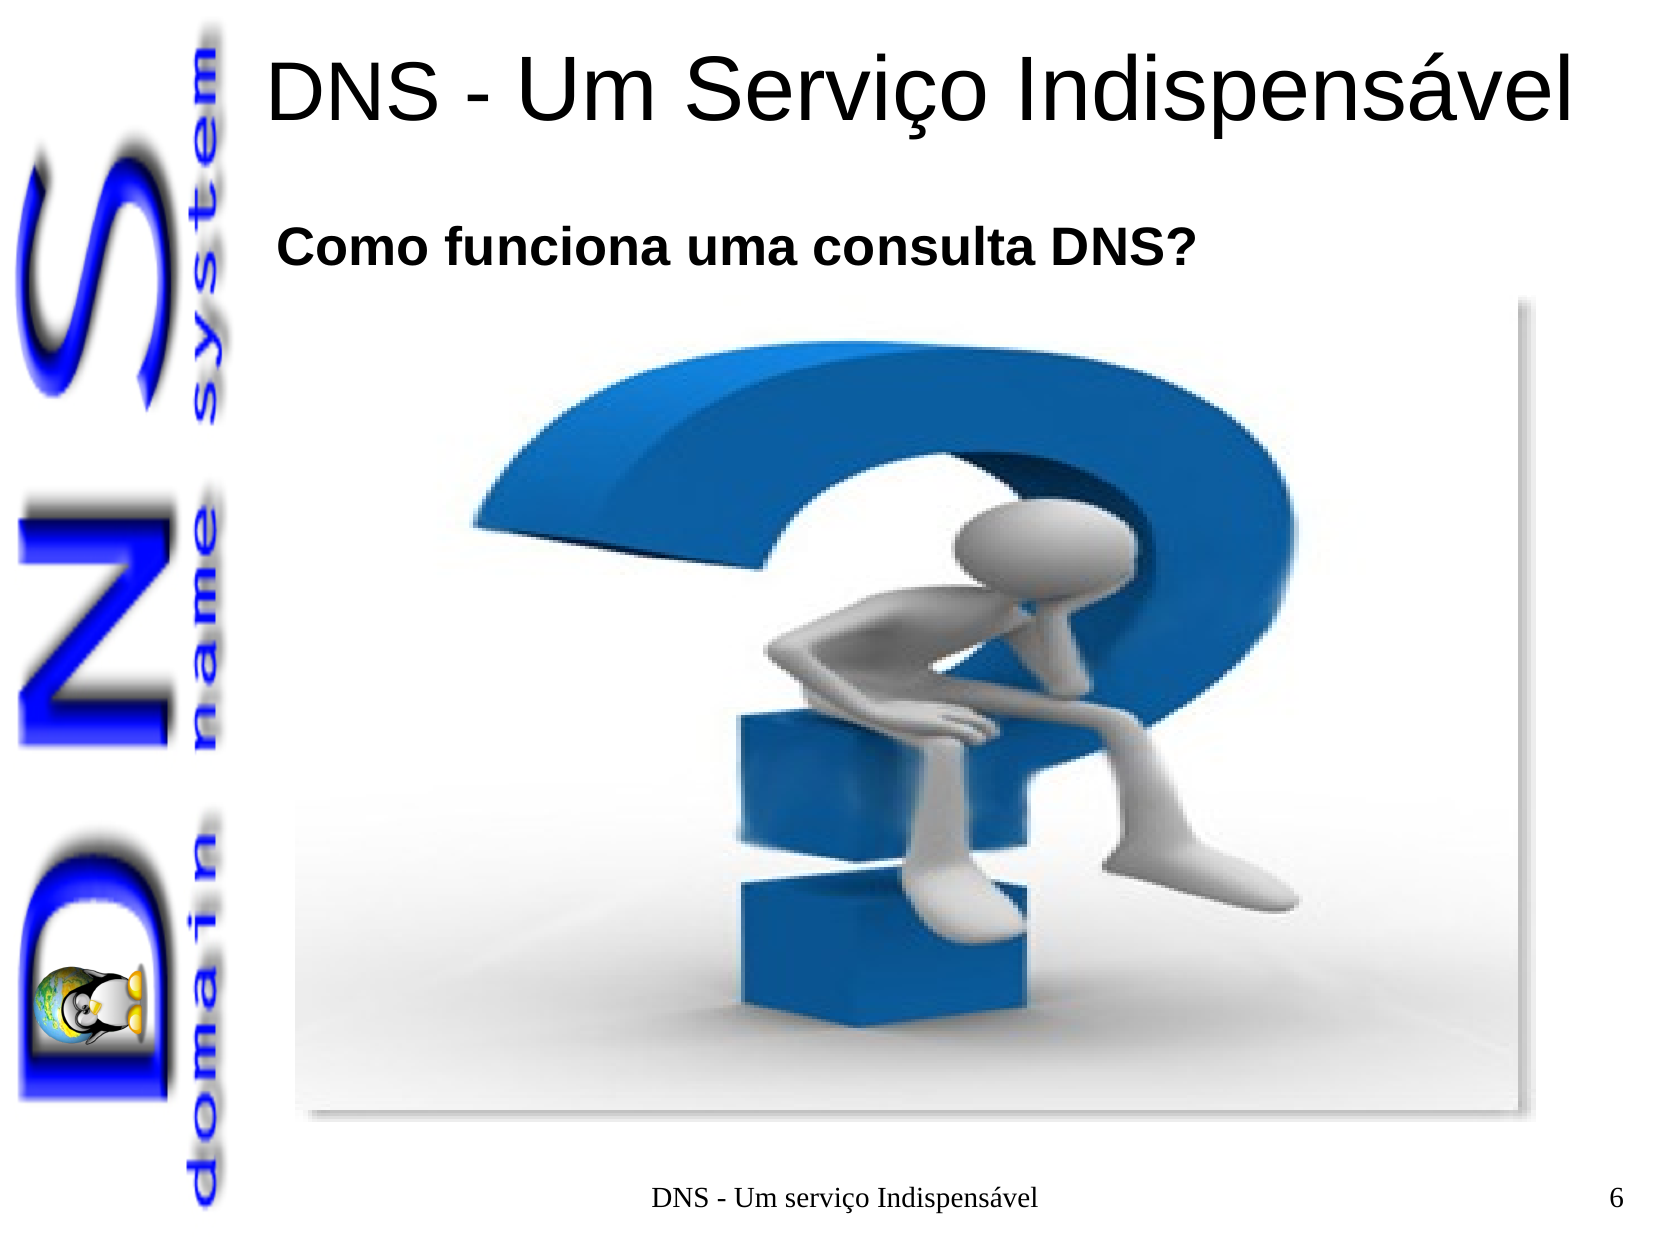

# DNS - Um Serviço Indispensável
Como funciona uma consulta DNS?
DNS - Um serviço Indispensável
6